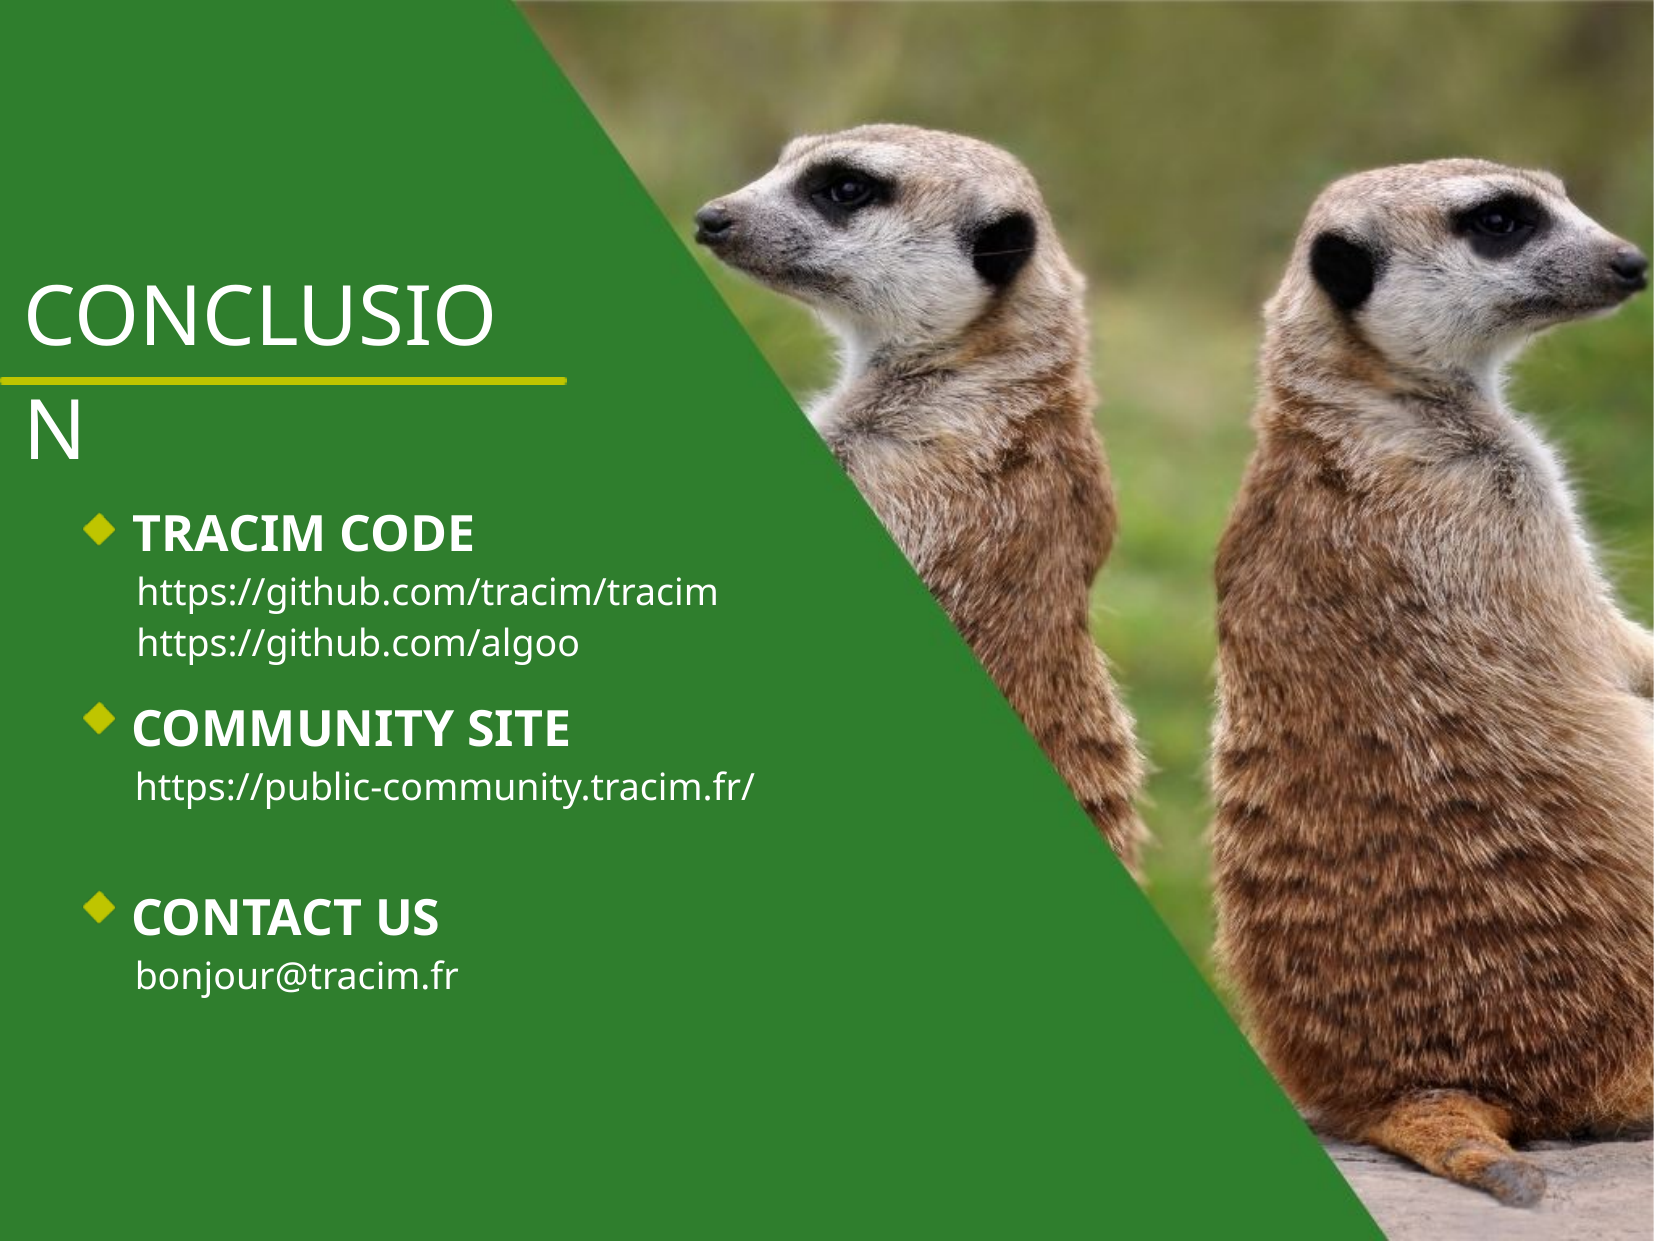

CONCLUSION
Tracim code
 https://github.com/tracim/tracim
 https://github.com/algoo
Community site
 https://public-community.tracim.fr/
Contact US
 bonjour@tracim.fr